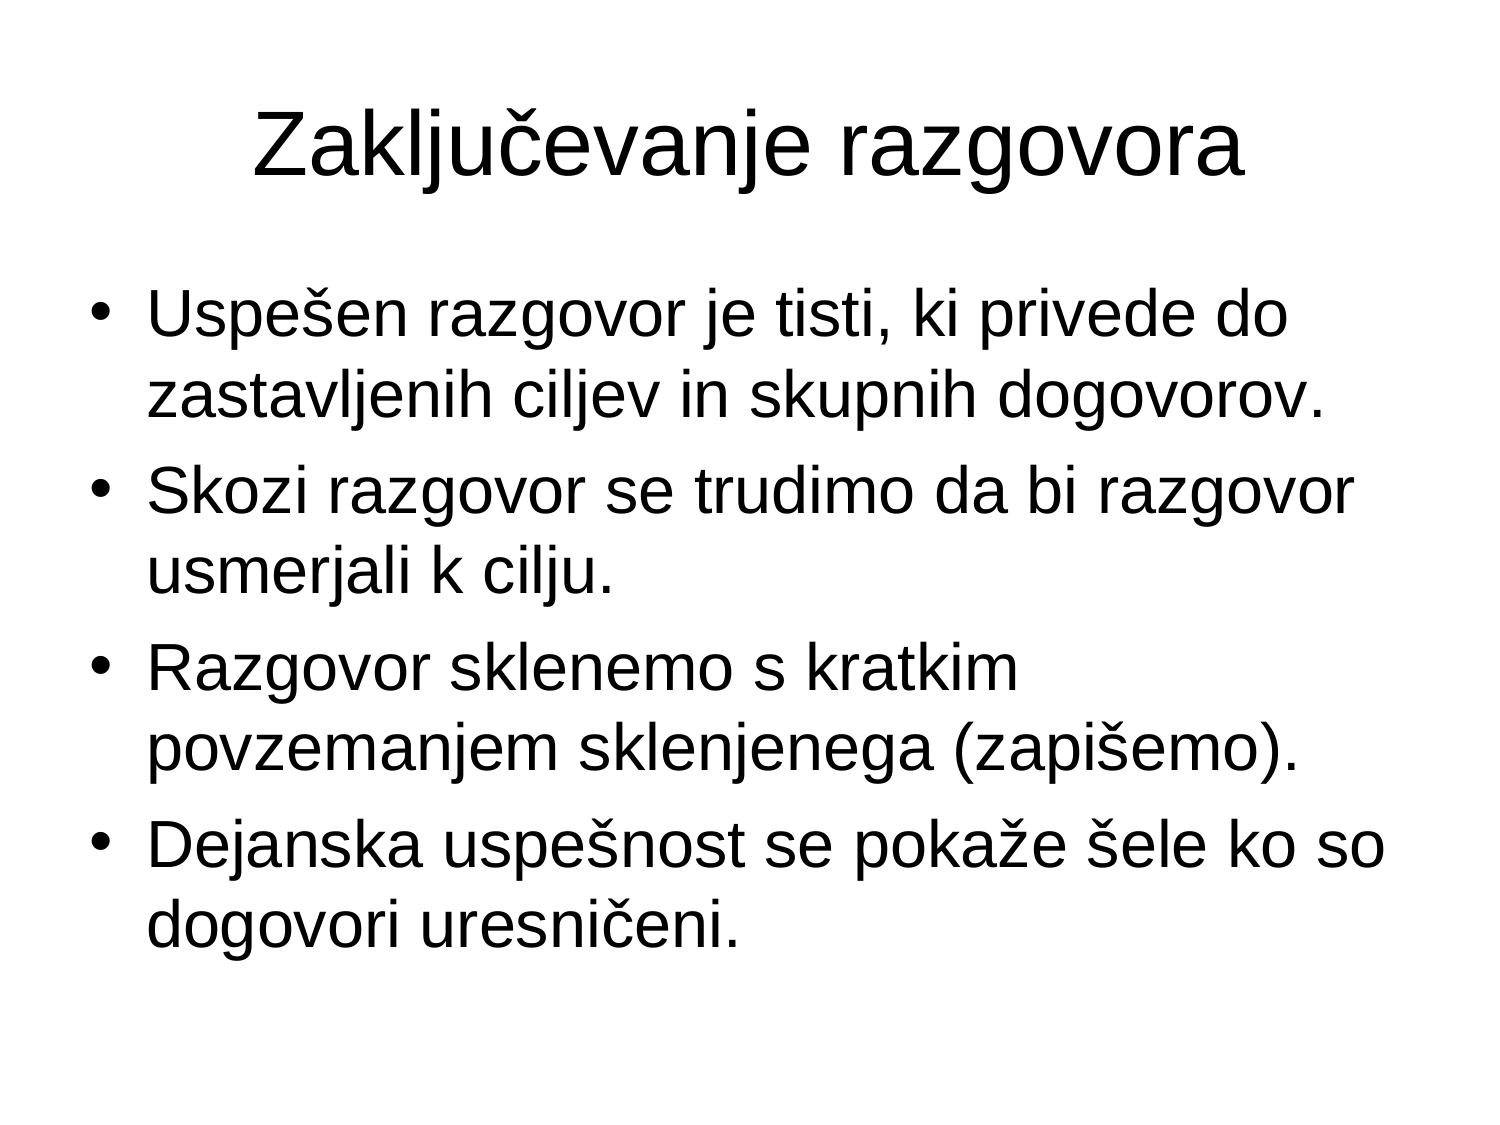

# Zaključevanje razgovora
Uspešen razgovor je tisti, ki privede do zastavljenih ciljev in skupnih dogovorov.
Skozi razgovor se trudimo da bi razgovor usmerjali k cilju.
Razgovor sklenemo s kratkim povzemanjem sklenjenega (zapišemo).
Dejanska uspešnost se pokaže šele ko so dogovori uresničeni.